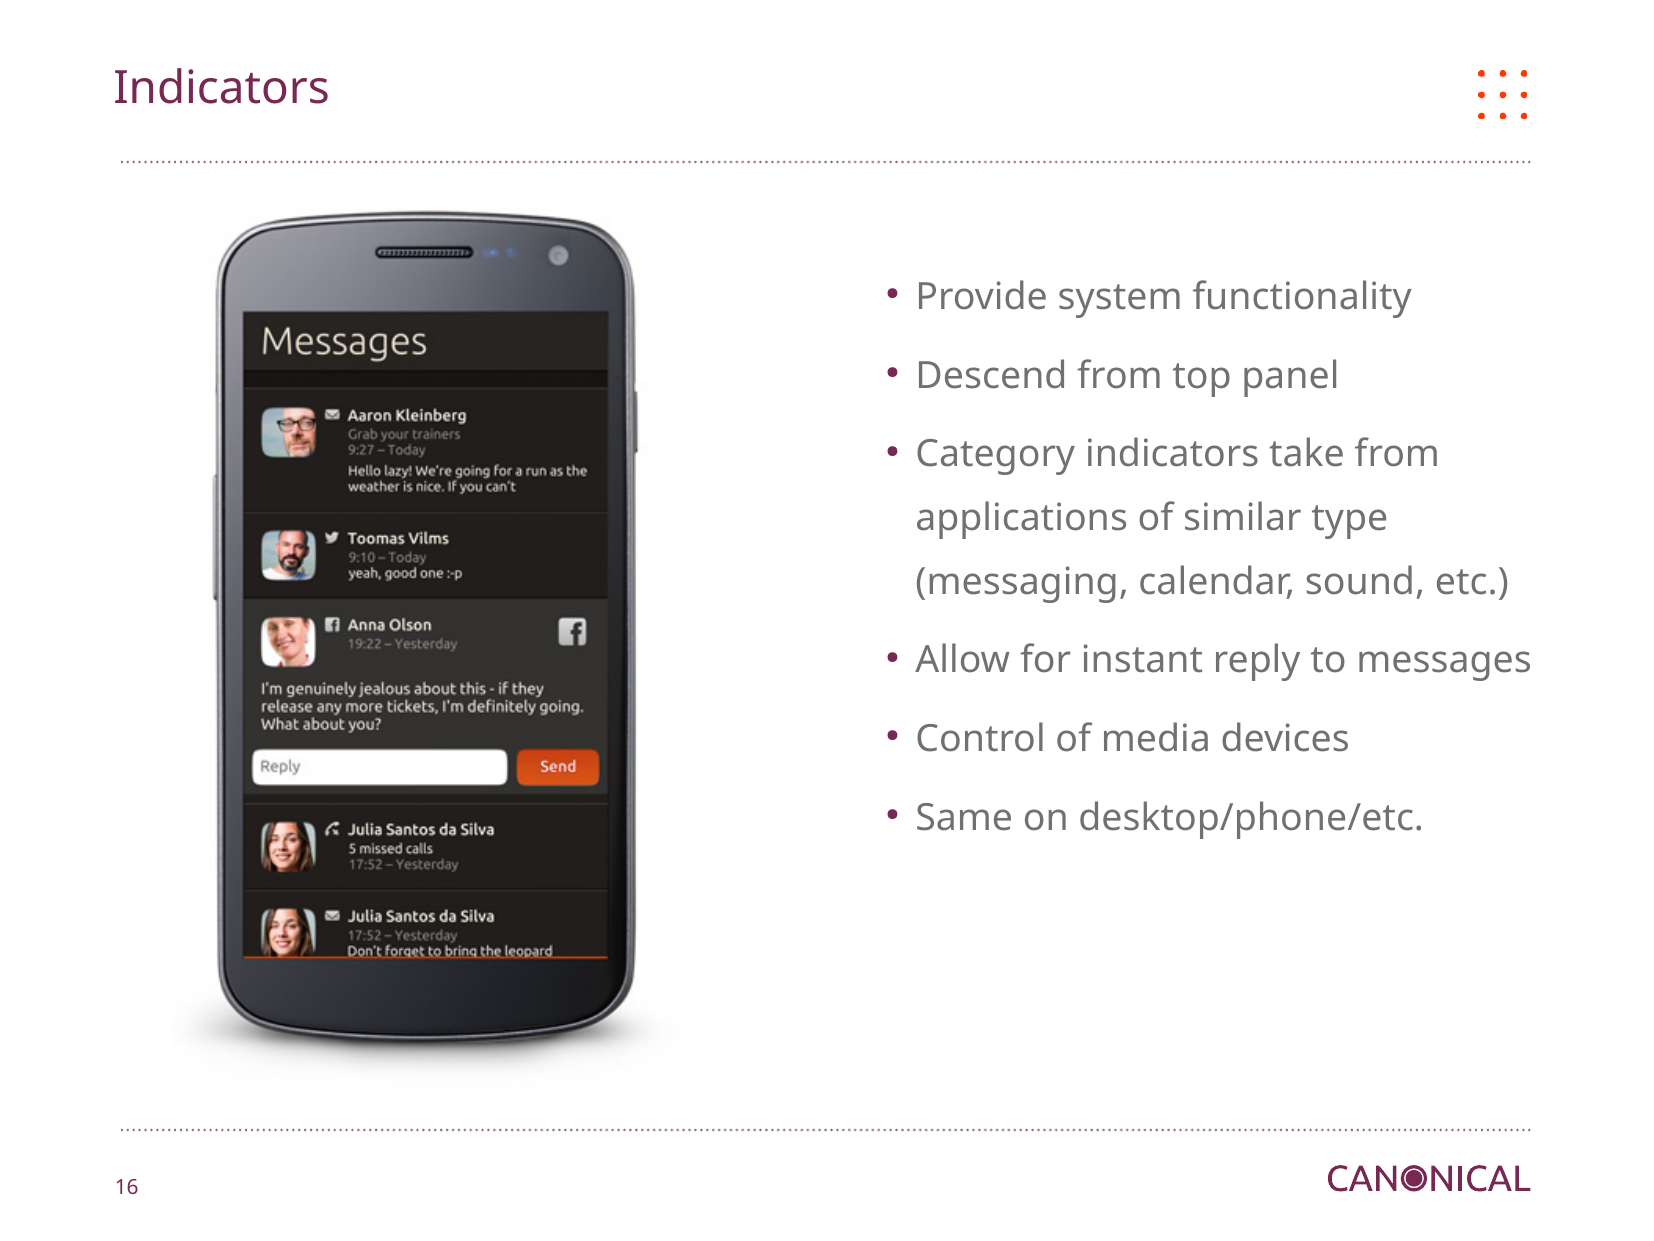

# Indicators
Provide system functionality
Descend from top panel
Category indicators take from applications of similar type (messaging, calendar, sound, etc.)
Allow for instant reply to messages
Control of media devices
Same on desktop/phone/etc.